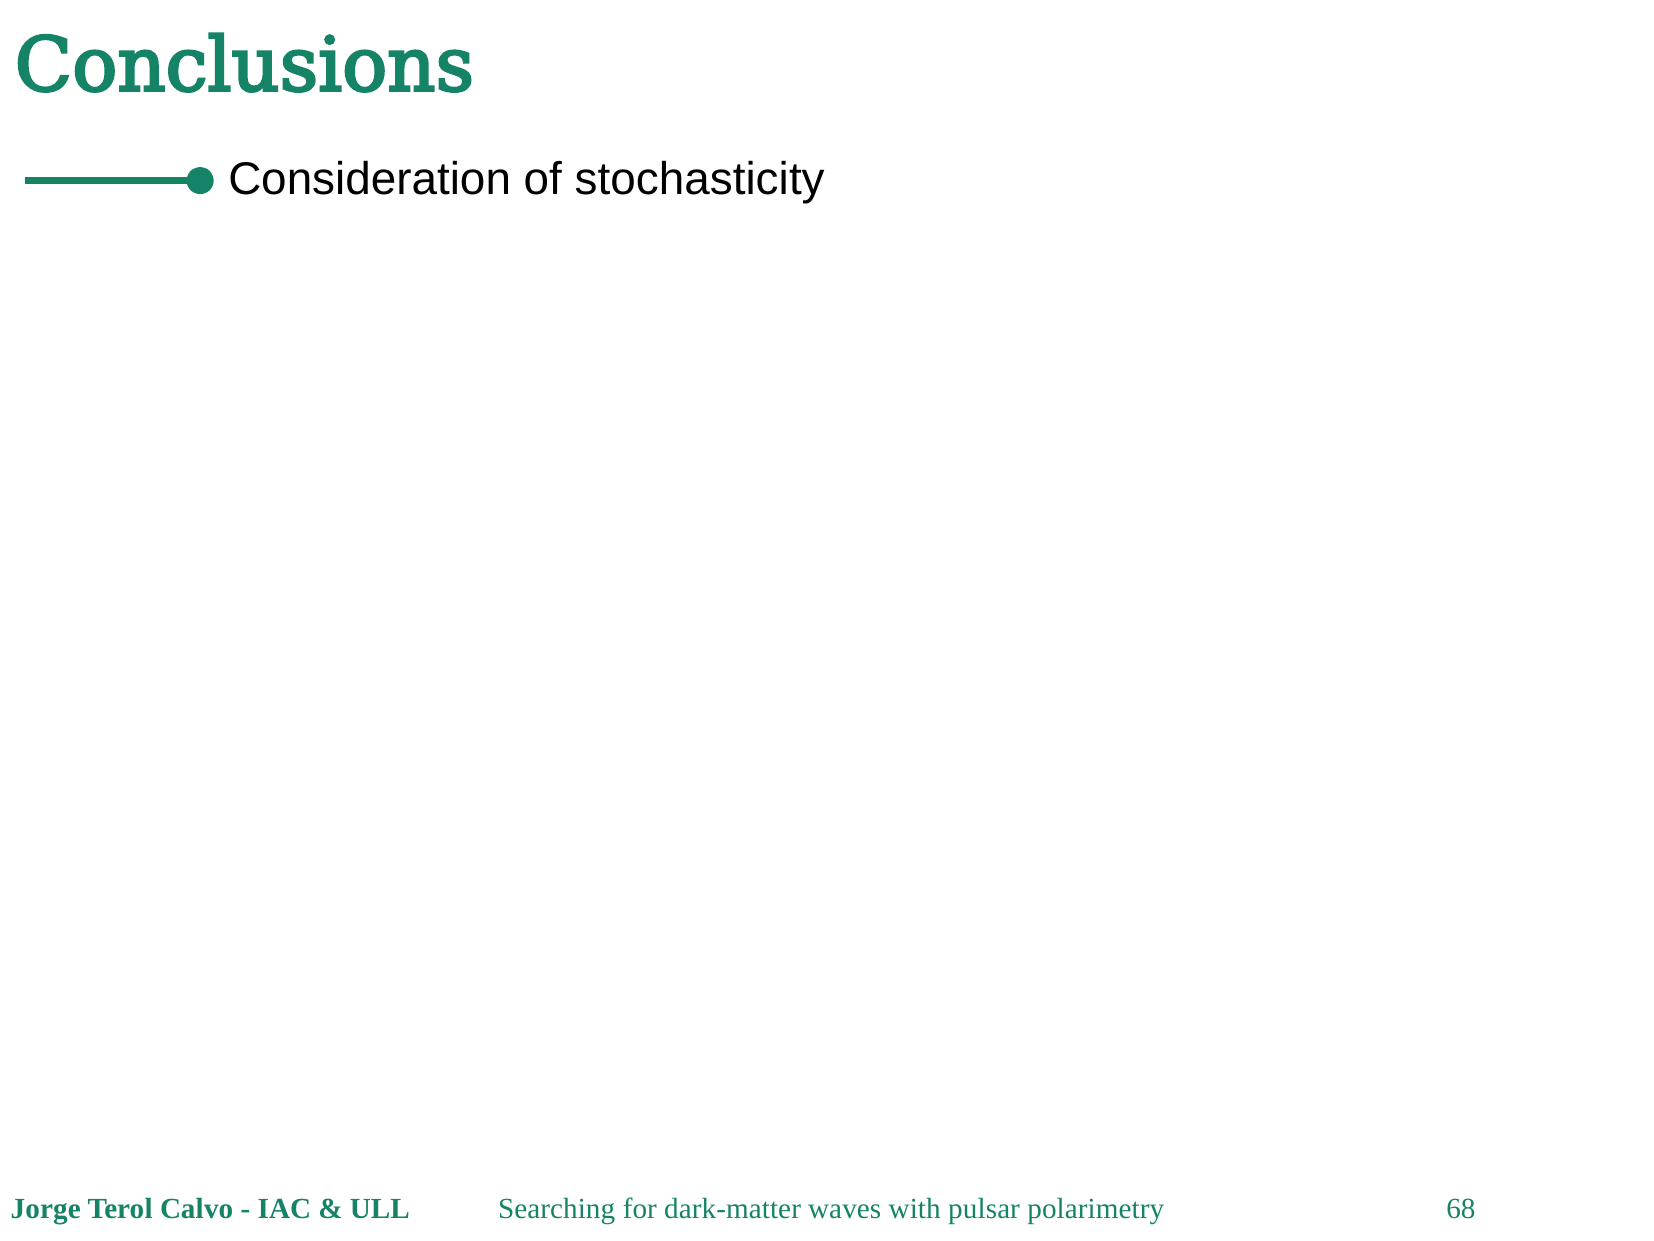

Conclusions
Consideration of stochasticity
Jorge Terol Calvo - IAC & ULL
Searching for dark-matter waves with pulsar polarimetry
68